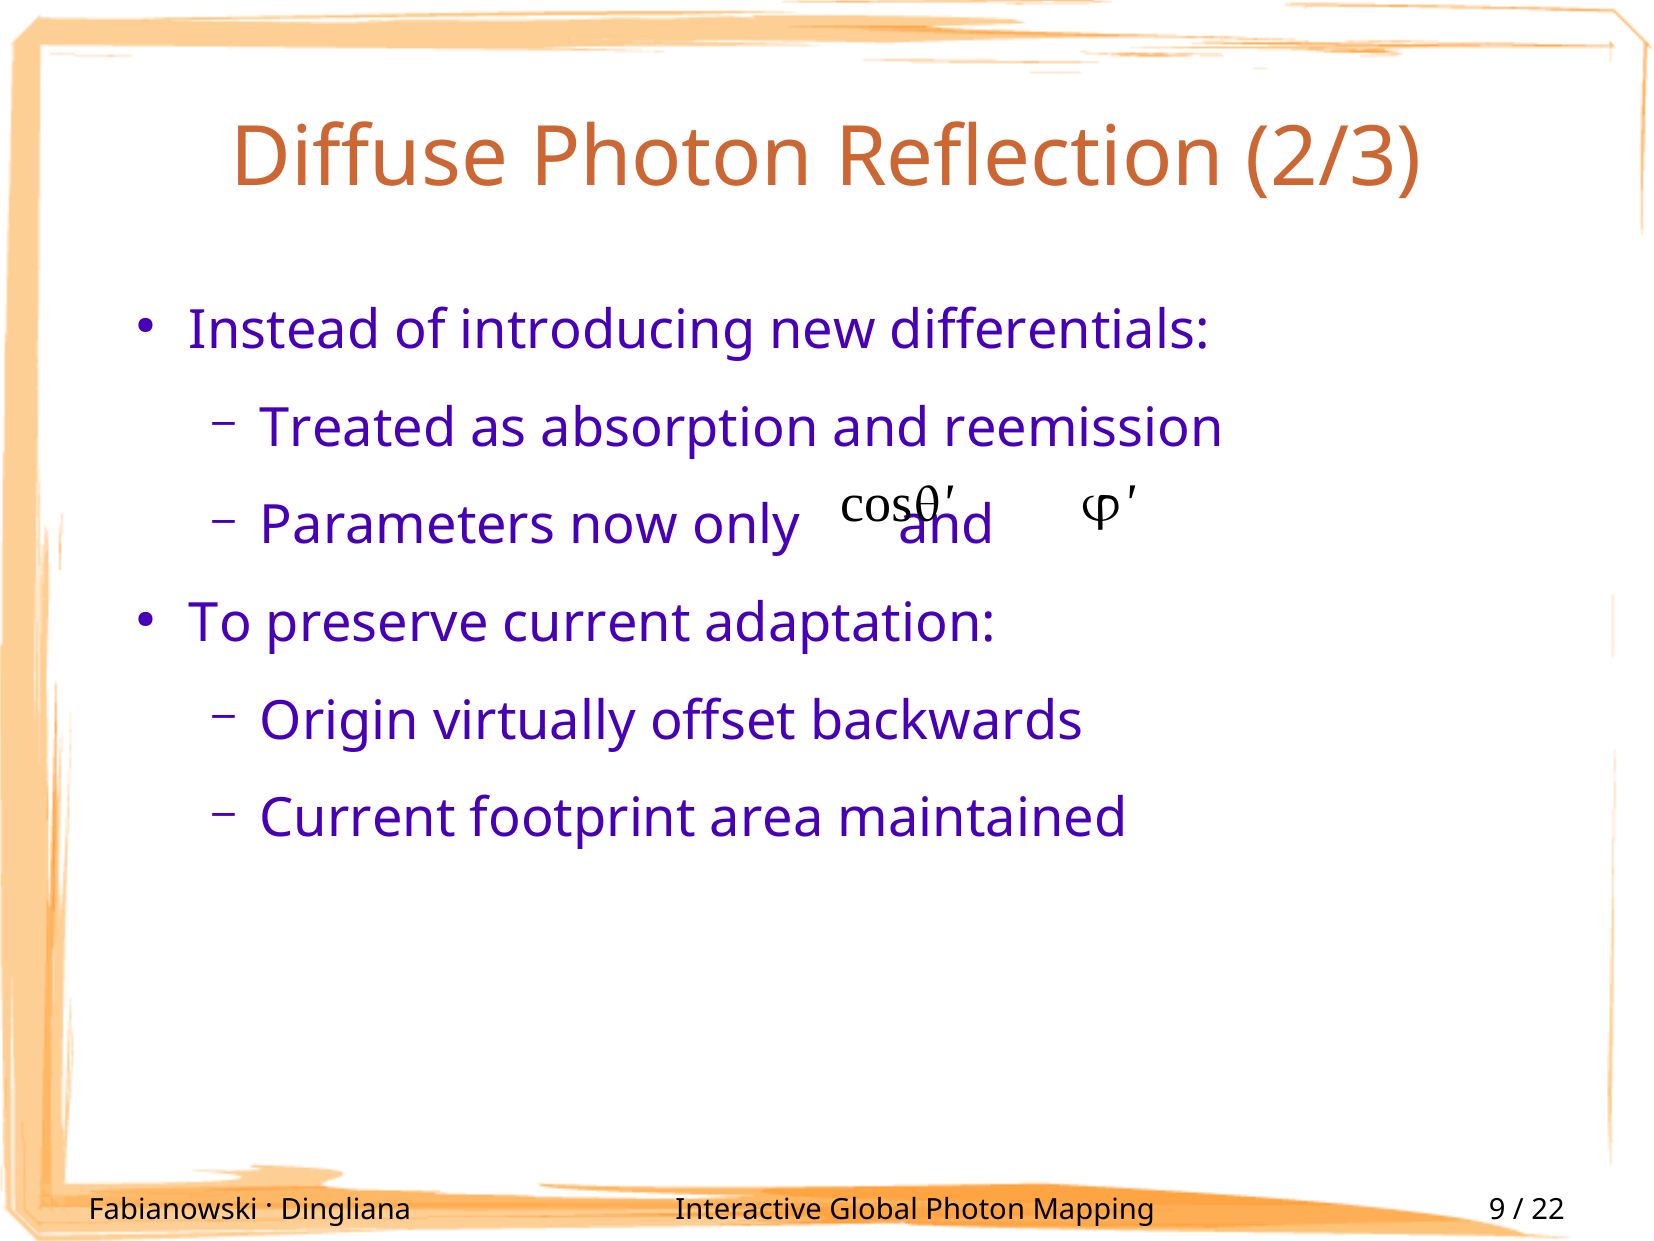

# Diffuse Photon Reflection (2/3)
Instead of introducing new differentials:
Treated as absorption and reemission
Parameters now only and
To preserve current adaptation:
Origin virtually offset backwards
Current footprint area maintained